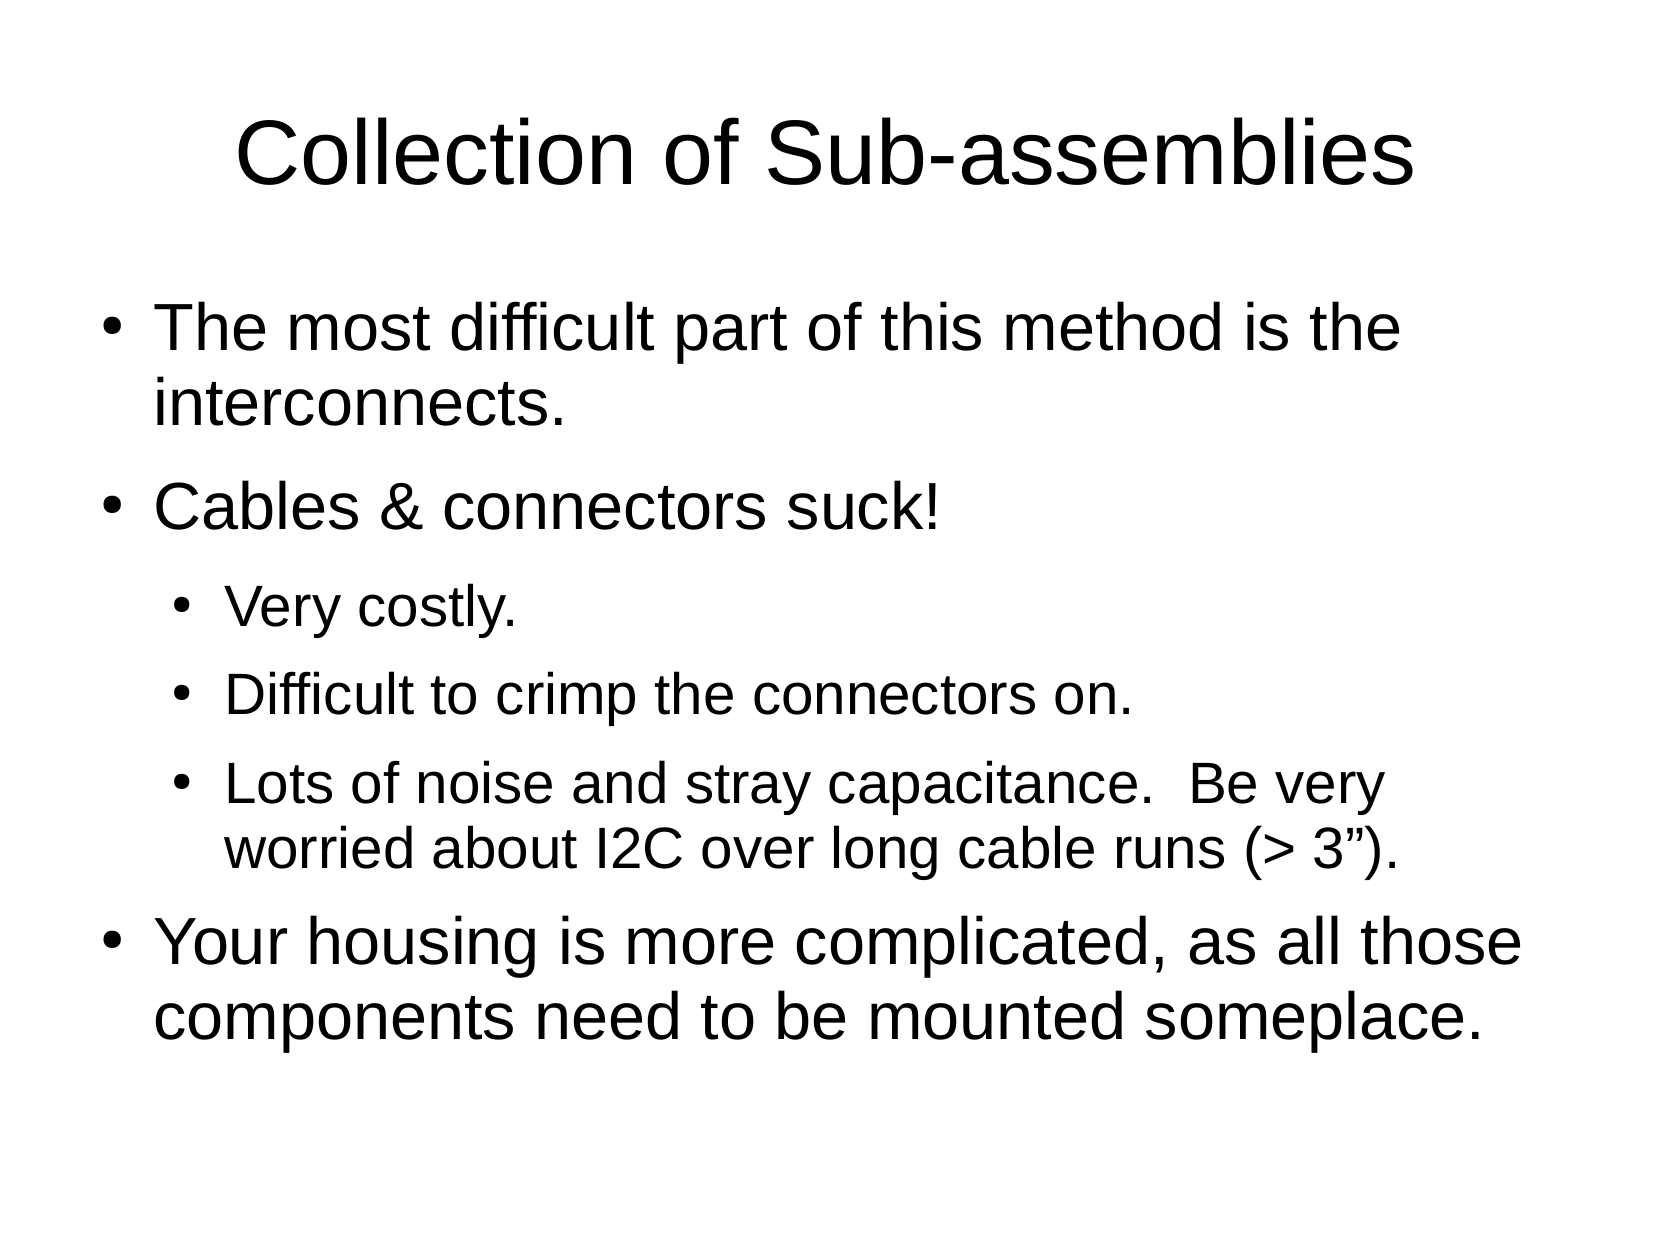

# Collection of Sub-assemblies
The most difficult part of this method is the interconnects.
Cables & connectors suck!
Very costly.
Difficult to crimp the connectors on.
Lots of noise and stray capacitance. Be very worried about I2C over long cable runs (> 3”).
Your housing is more complicated, as all those components need to be mounted someplace.